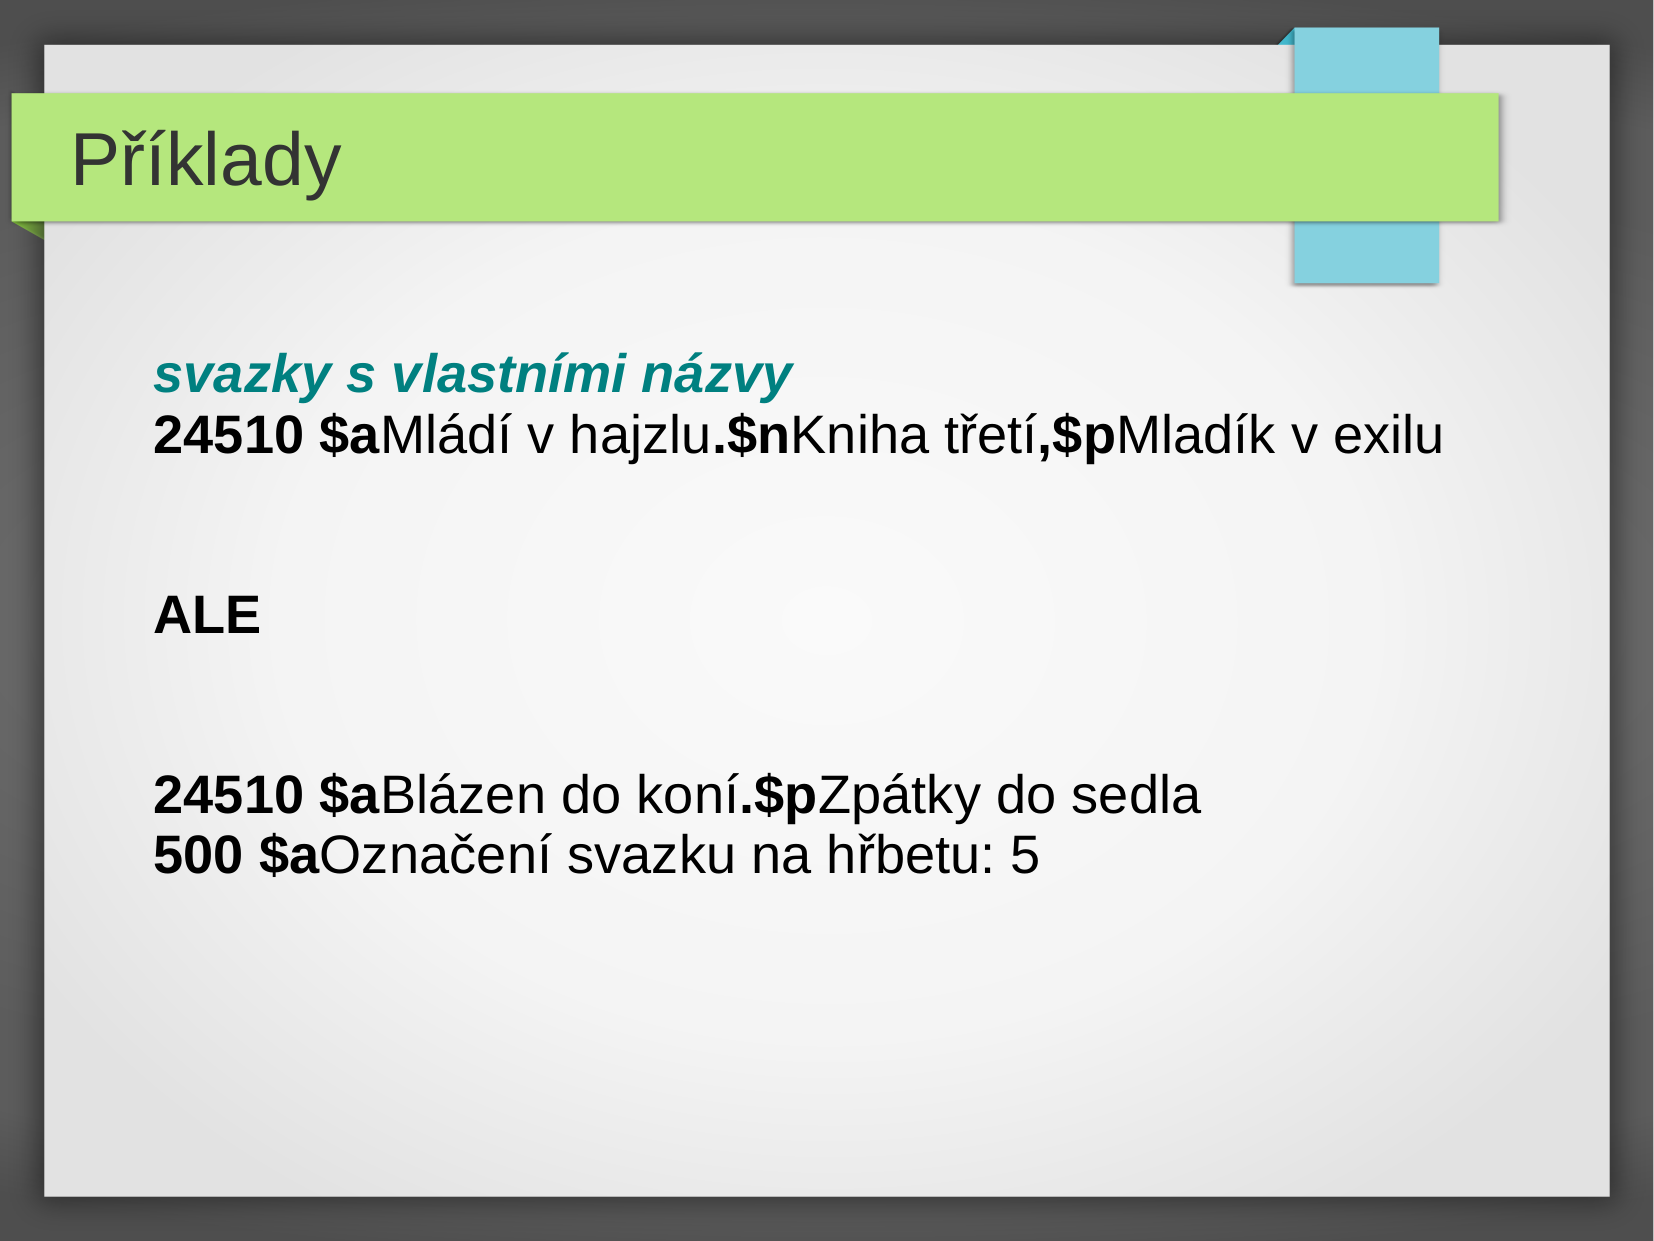

# Příklady
svazky s vlastními názvy
24510 $aMládí v hajzlu.$nKniha třetí,$pMladík v exilu
ALE
24510 $aBlázen do koní.$pZpátky do sedla
500 $aOznačení svazku na hřbetu: 5